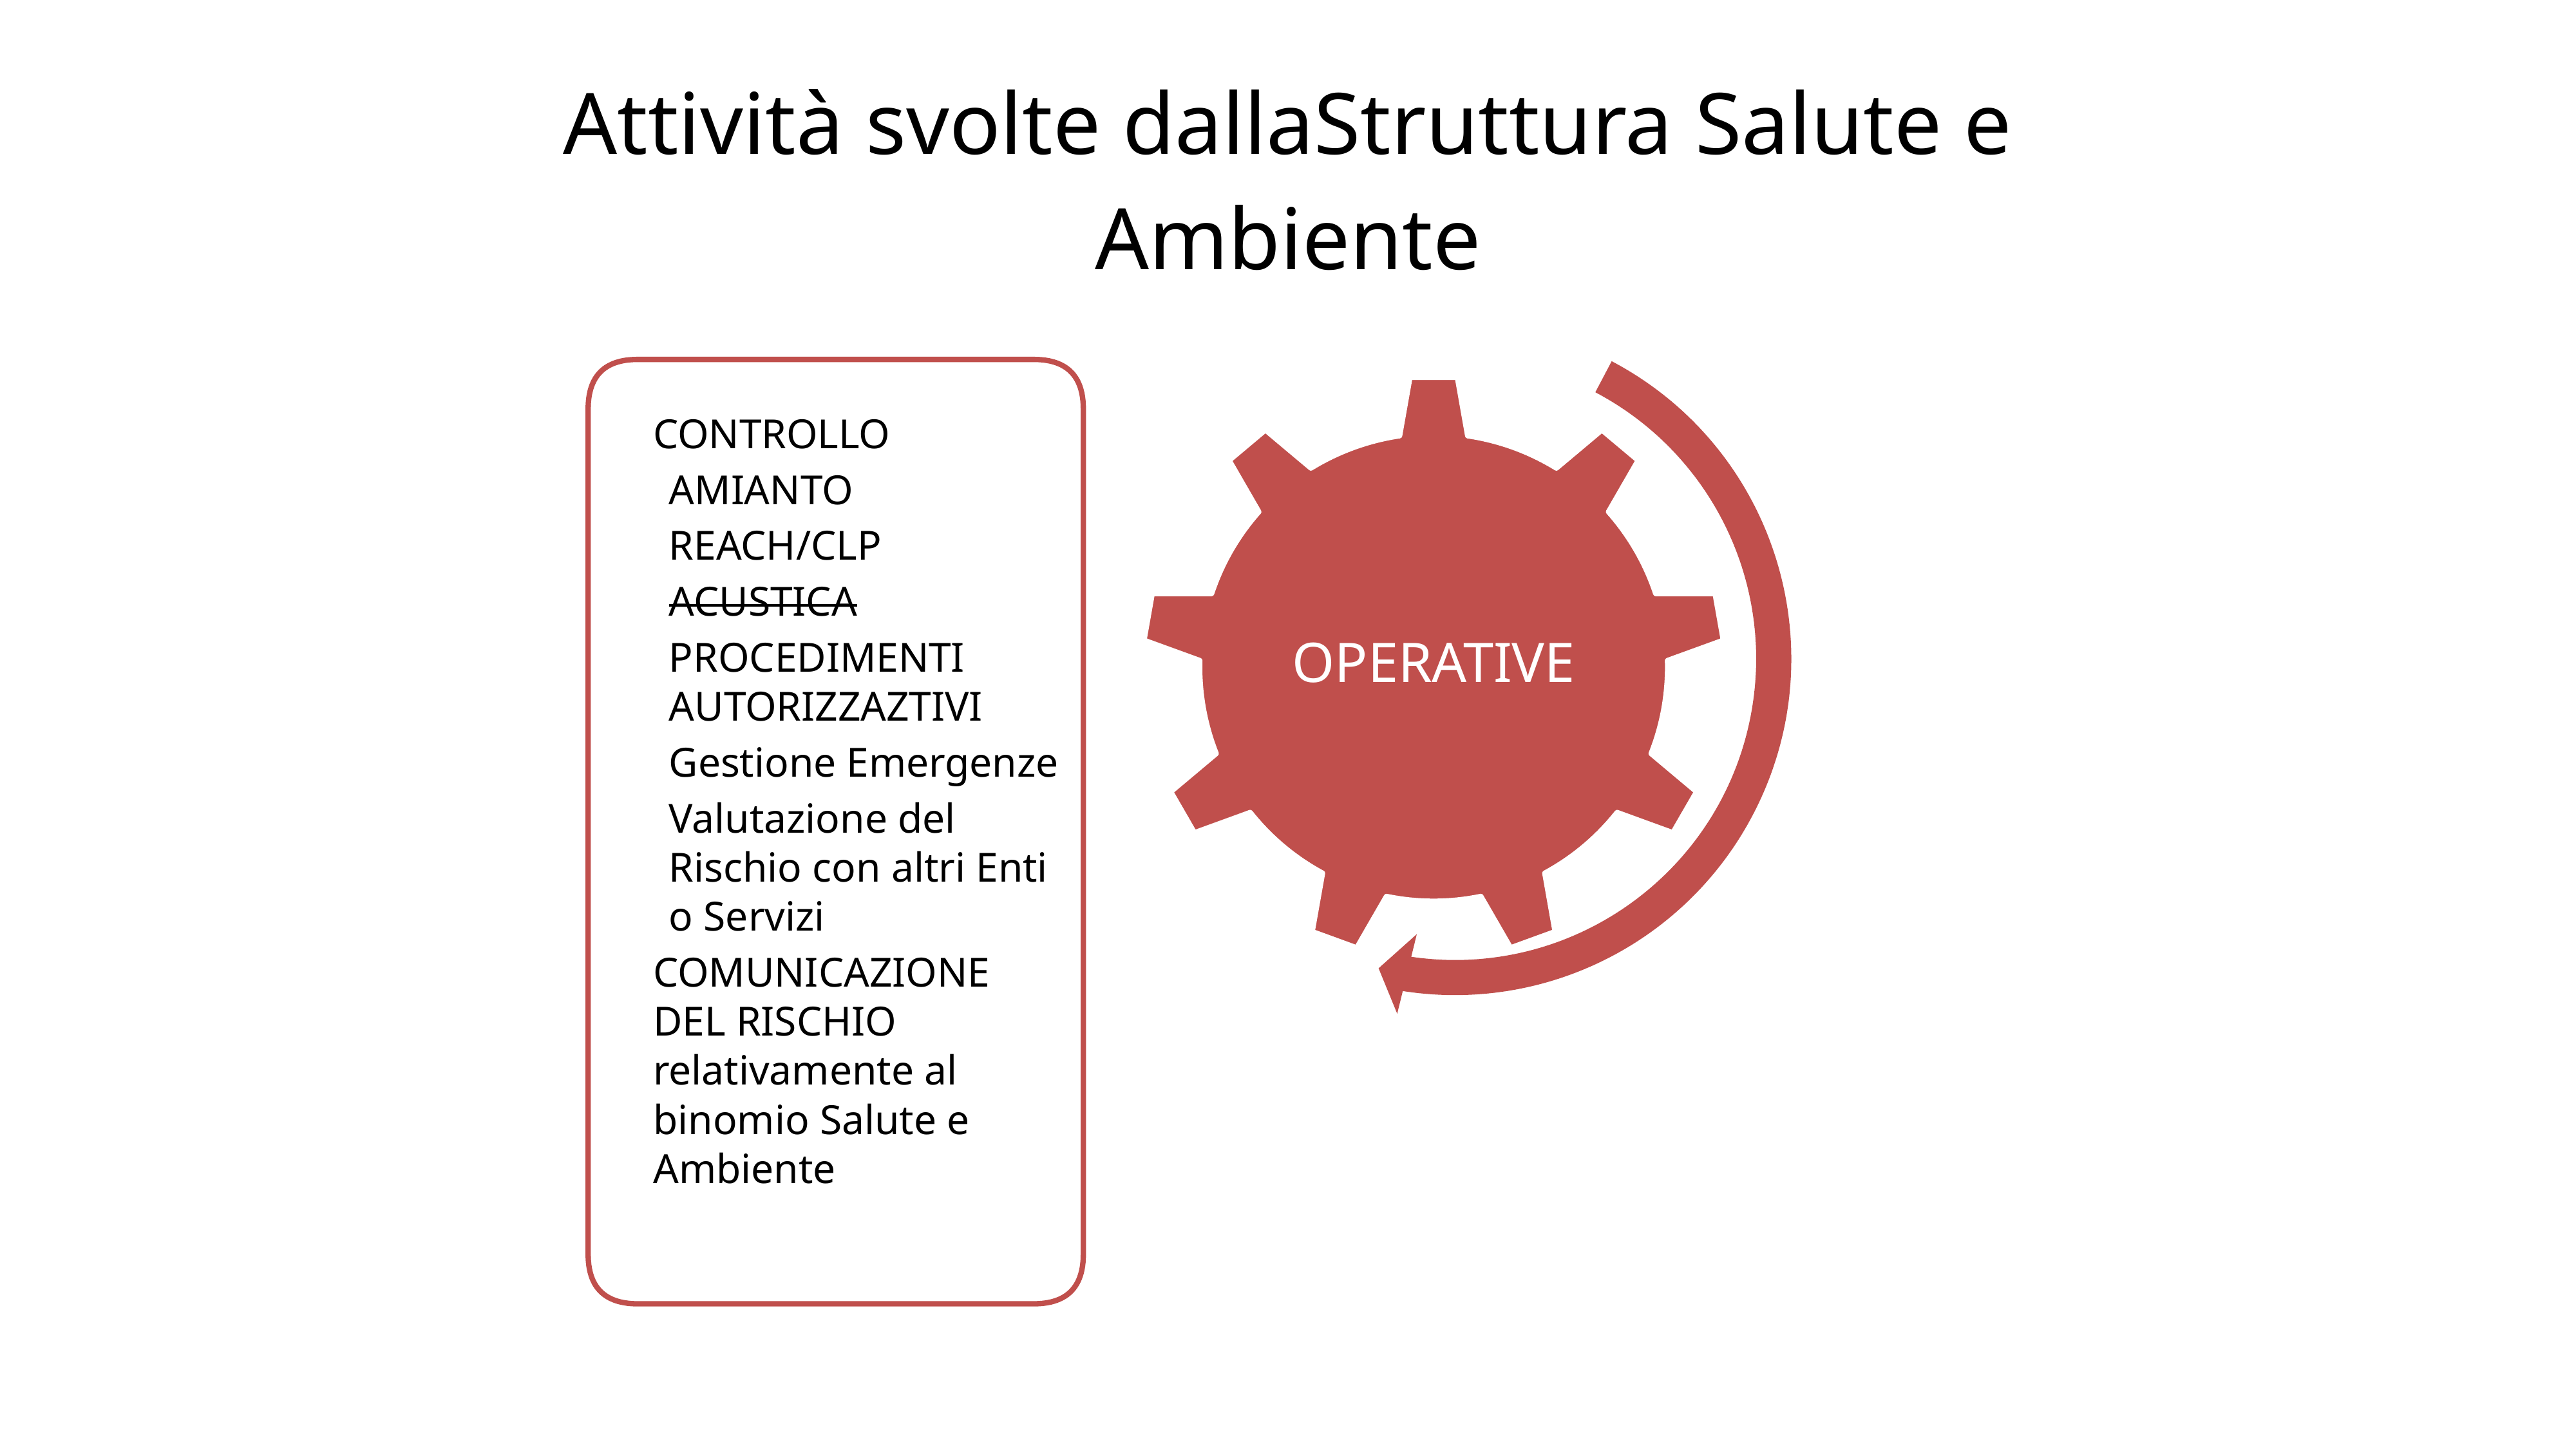

Attività svolte dalla Struttura Salute e Ambiente
CONTROLLO
AMIANTO
REACH/CLP
ACUSTICA
PROCEDIMENTI AUTORIZZAZTIVI
Gestione Emergenze
Valutazione del Rischio con altri Enti o Servizi
COMUNICAZIONE DEL RISCHIO relativamente al binomio Salute e Ambiente
OPERATIVE